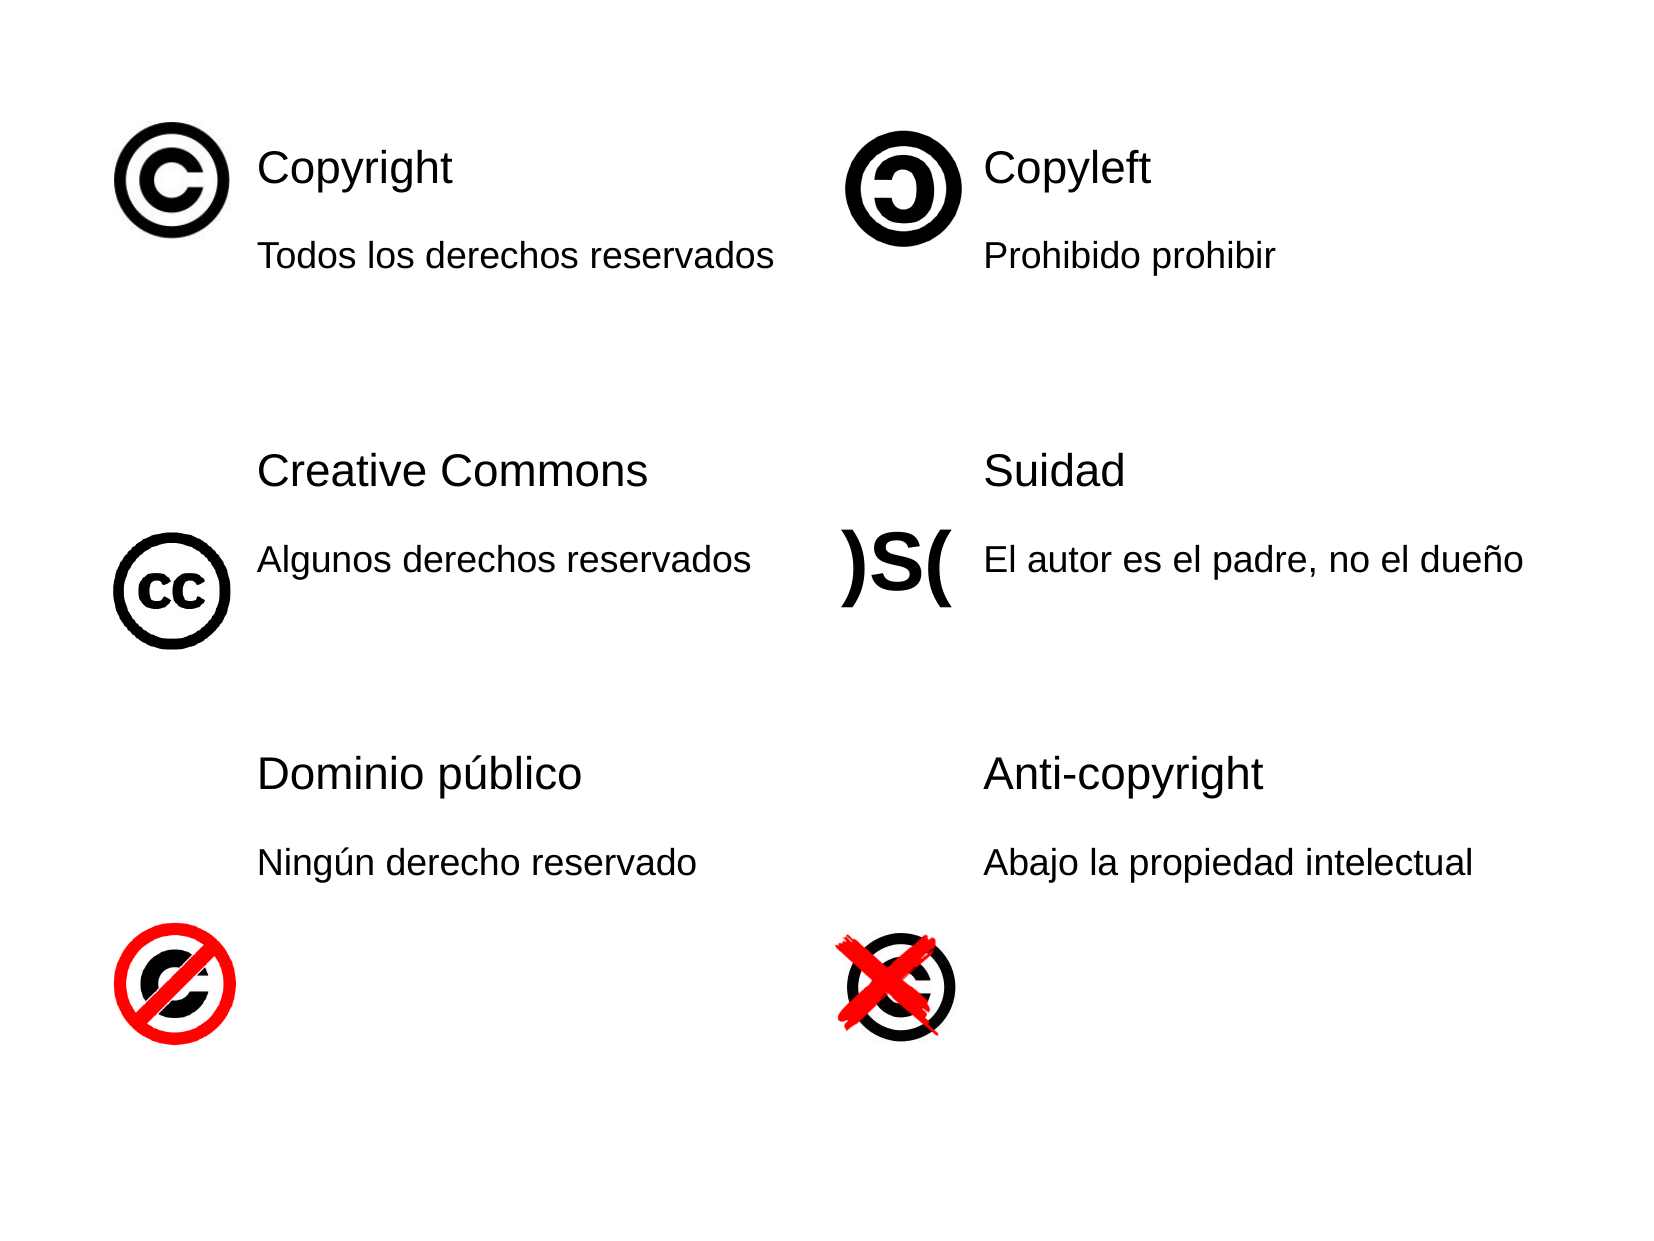

Copyright
Todos los derechos reservados
Creative Commons
Algunos derechos reservados
Dominio público
Ningún derecho reservado
Copyleft
Prohibido prohibir
Suidad
El autor es el padre, no el dueño
Anti-copyright
Abajo la propiedad intelectual
)S(